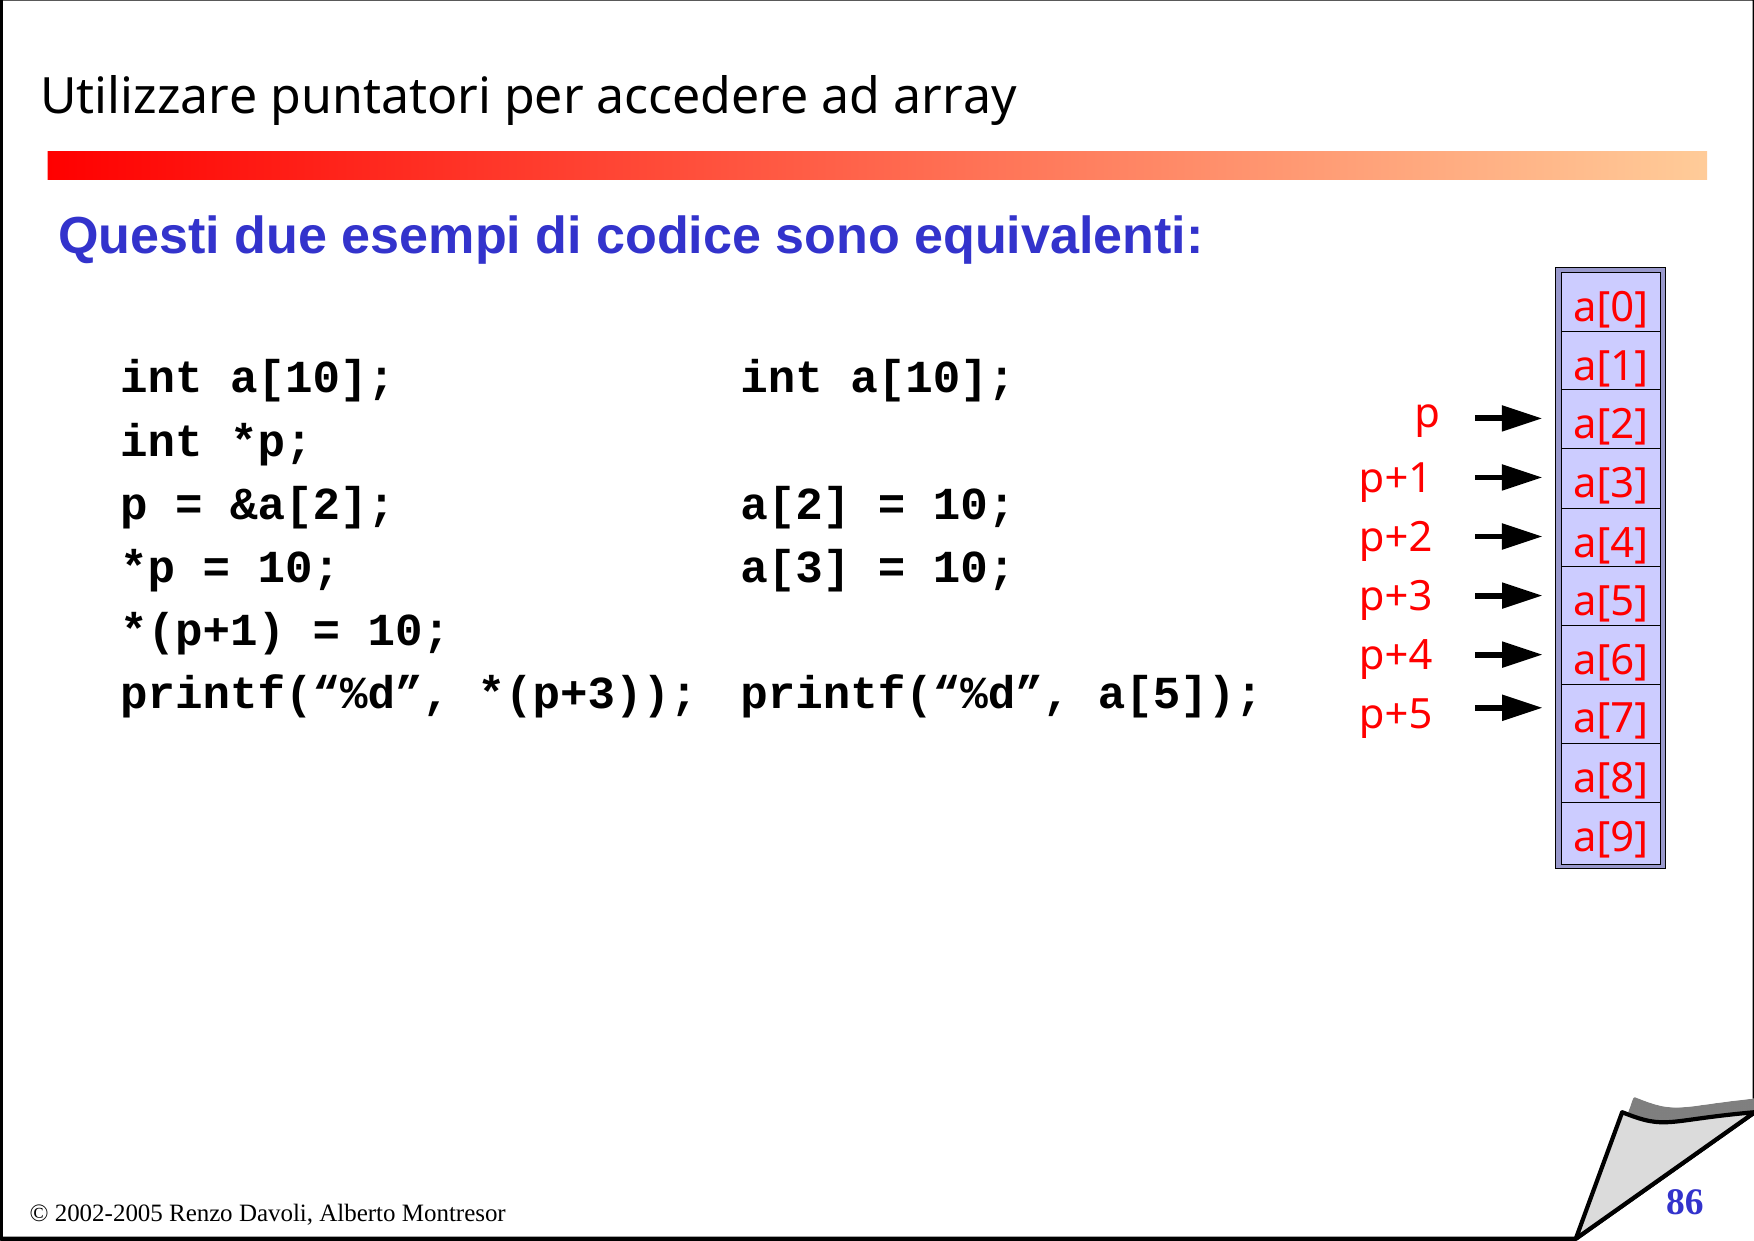

# Utilizzare puntatori per accedere ad array
Questi due esempi di codice sono equivalenti:
a[0]
a[1]
int a[10];
int *p;
p = &a[2];
*p = 10;
*(p+1) = 10;
printf(“%d”, *(p+3));
int a[10];
a[2] = 10;
a[3] = 10;
printf(“%d”, a[5]);
p
a[2]
p+1
a[3]
p+2
a[4]
p+3
a[5]
p+4
a[6]
p+5
a[7]
a[8]
a[9]